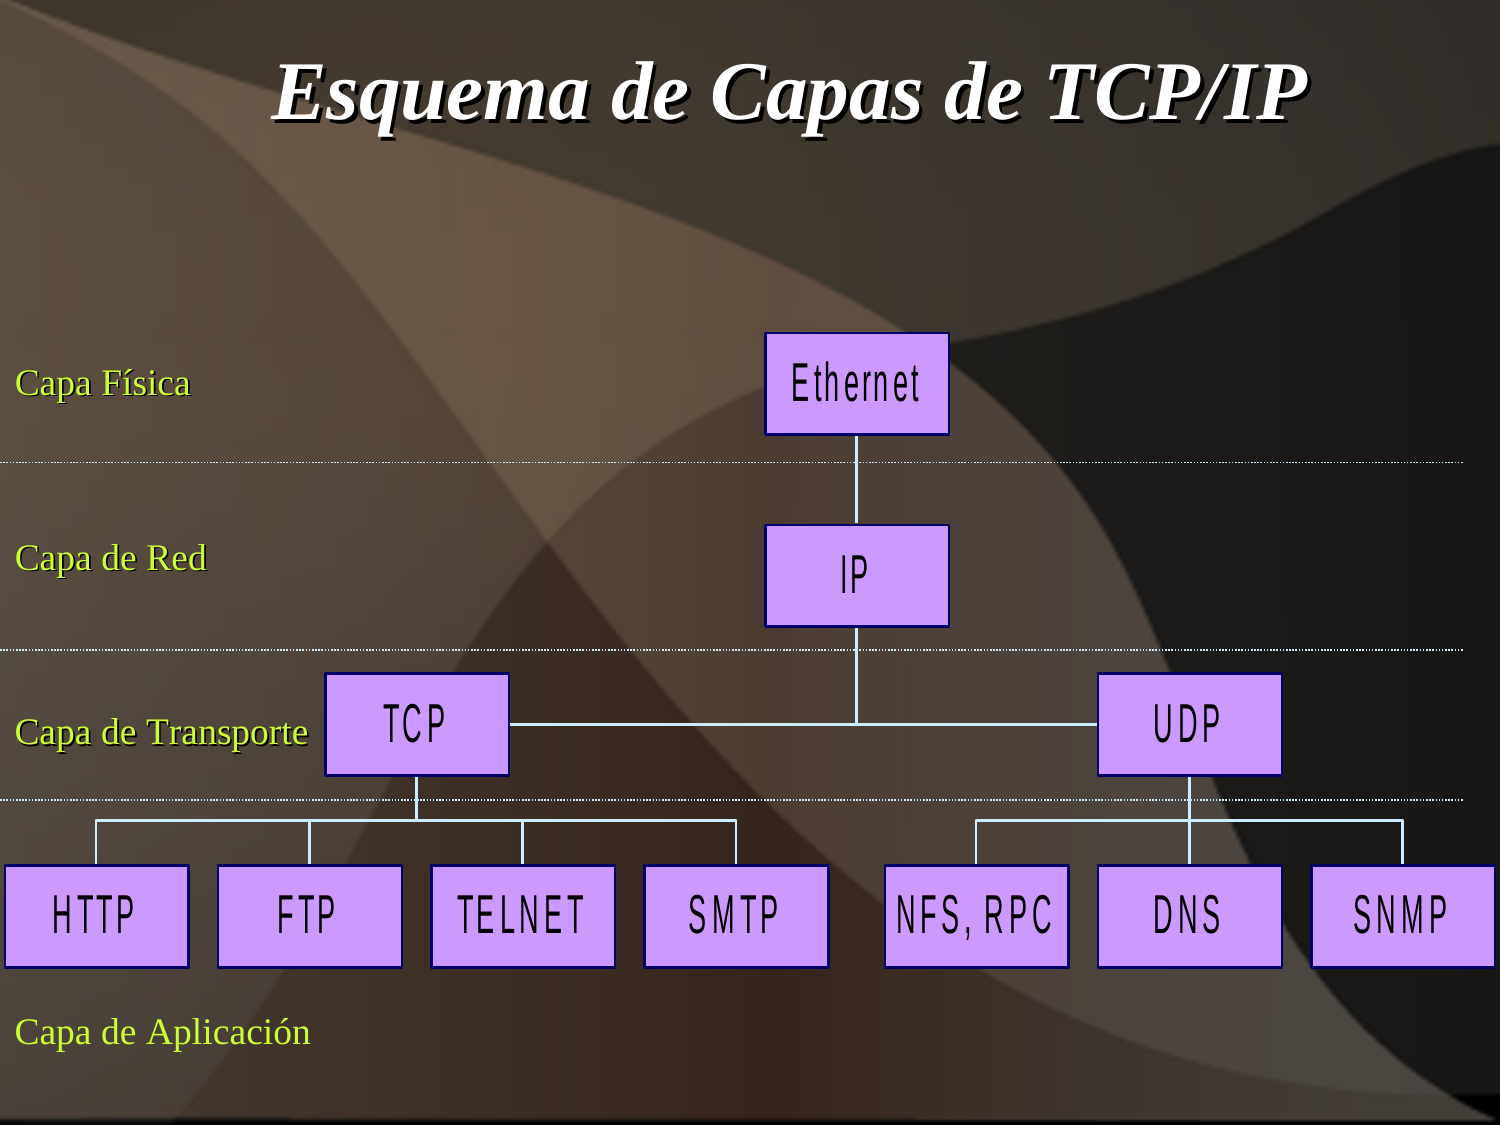

Esquema de Capas de TCP/IP
Capa Física
Capa de Red
Capa de Transporte
Capa de Aplicación